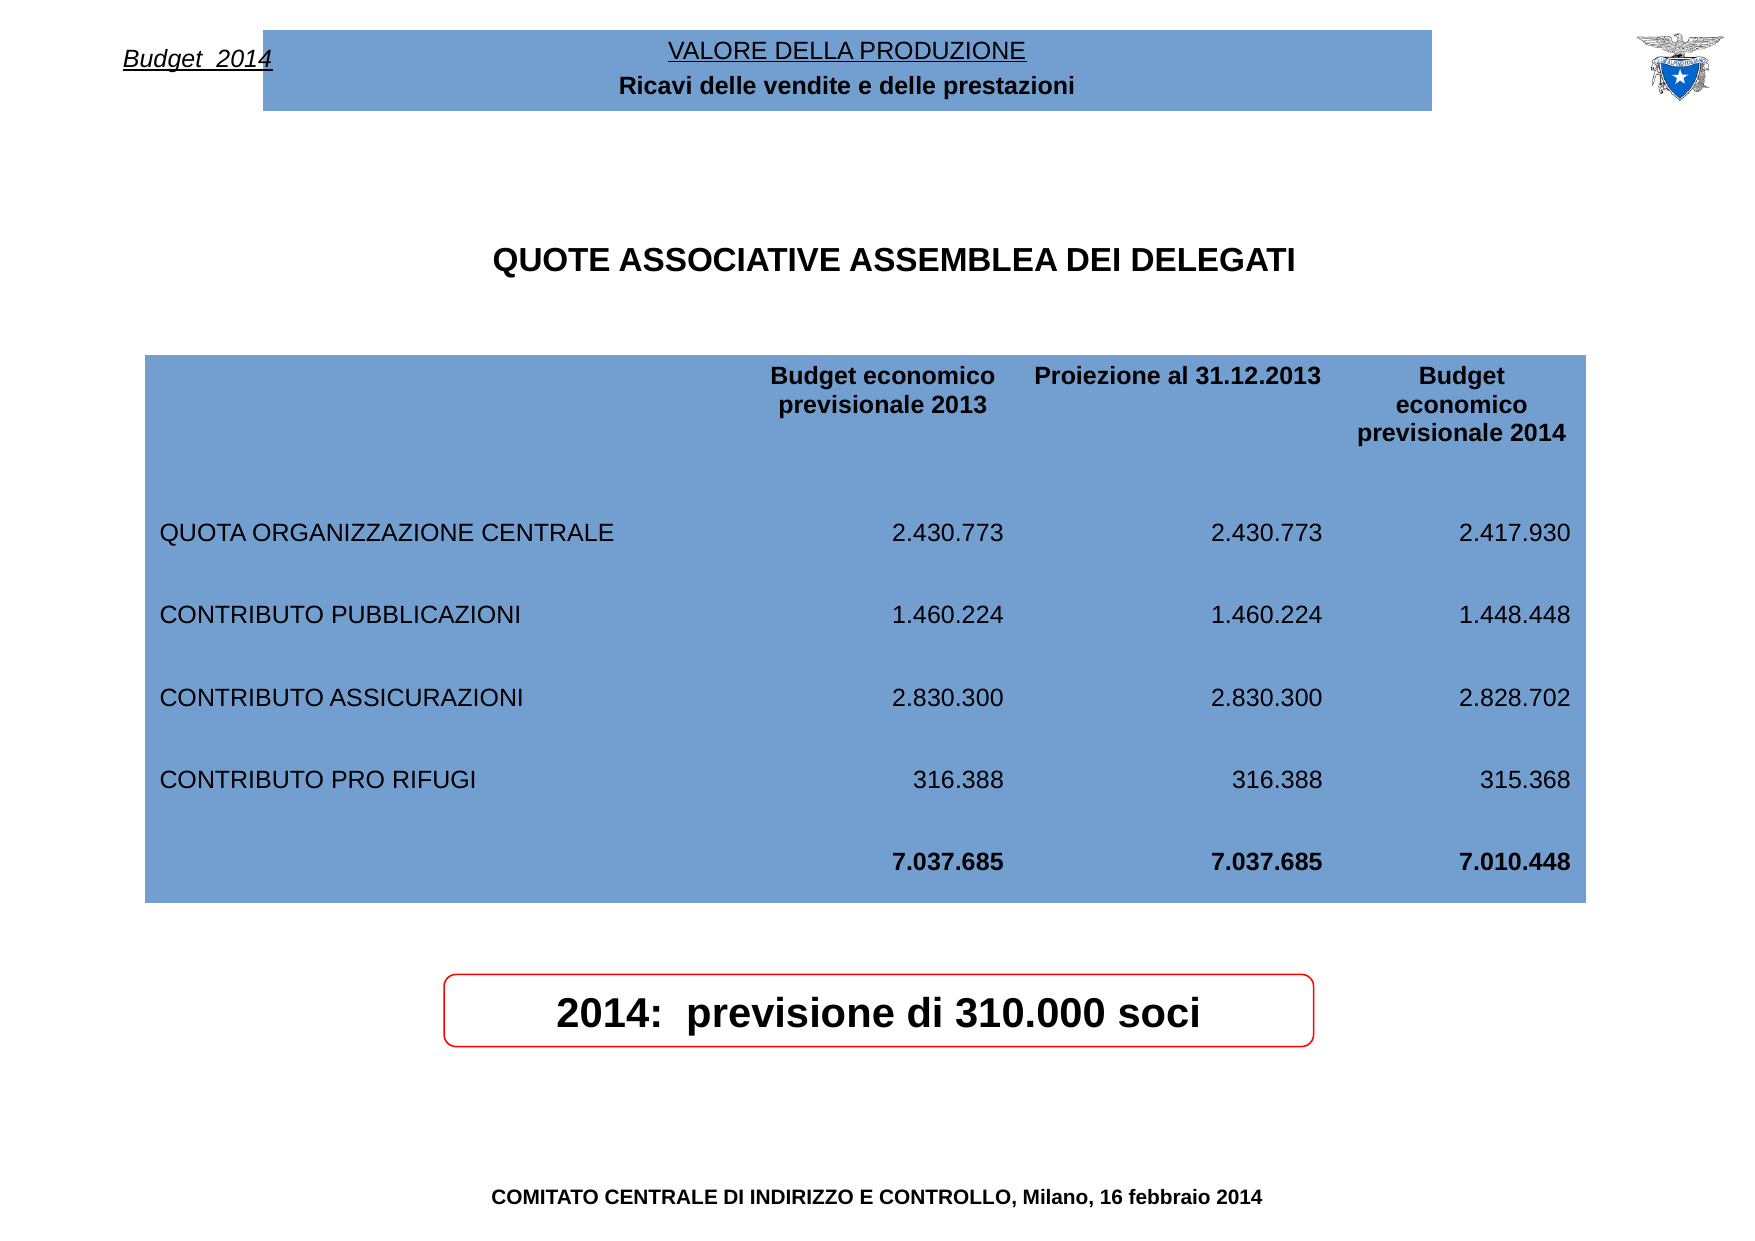

| VALORE DELLA PRODUZIONE Ricavi delle vendite e delle prestazioni |
| --- |
Budget 2014
QUOTE ASSOCIATIVE ASSEMBLEA DEI DELEGATI
| | Budget economico previsionale 2013 | Proiezione al 31.12.2013 | Budget economico previsionale 2014 |
| --- | --- | --- | --- |
| QUOTA ORGANIZZAZIONE CENTRALE | 2.430.773 | 2.430.773 | 2.417.930 |
| CONTRIBUTO PUBBLICAZIONI | 1.460.224 | 1.460.224 | 1.448.448 |
| CONTRIBUTO ASSICURAZIONI | 2.830.300 | 2.830.300 | 2.828.702 |
| CONTRIBUTO PRO RIFUGI | 316.388 | 316.388 | 315.368 |
| | 7.037.685 | 7.037.685 | 7.010.448 |
2014: previsione di 310.000 soci
COMITATO CENTRALE DI INDIRIZZO E CONTROLLO, Milano, 16 febbraio 2014